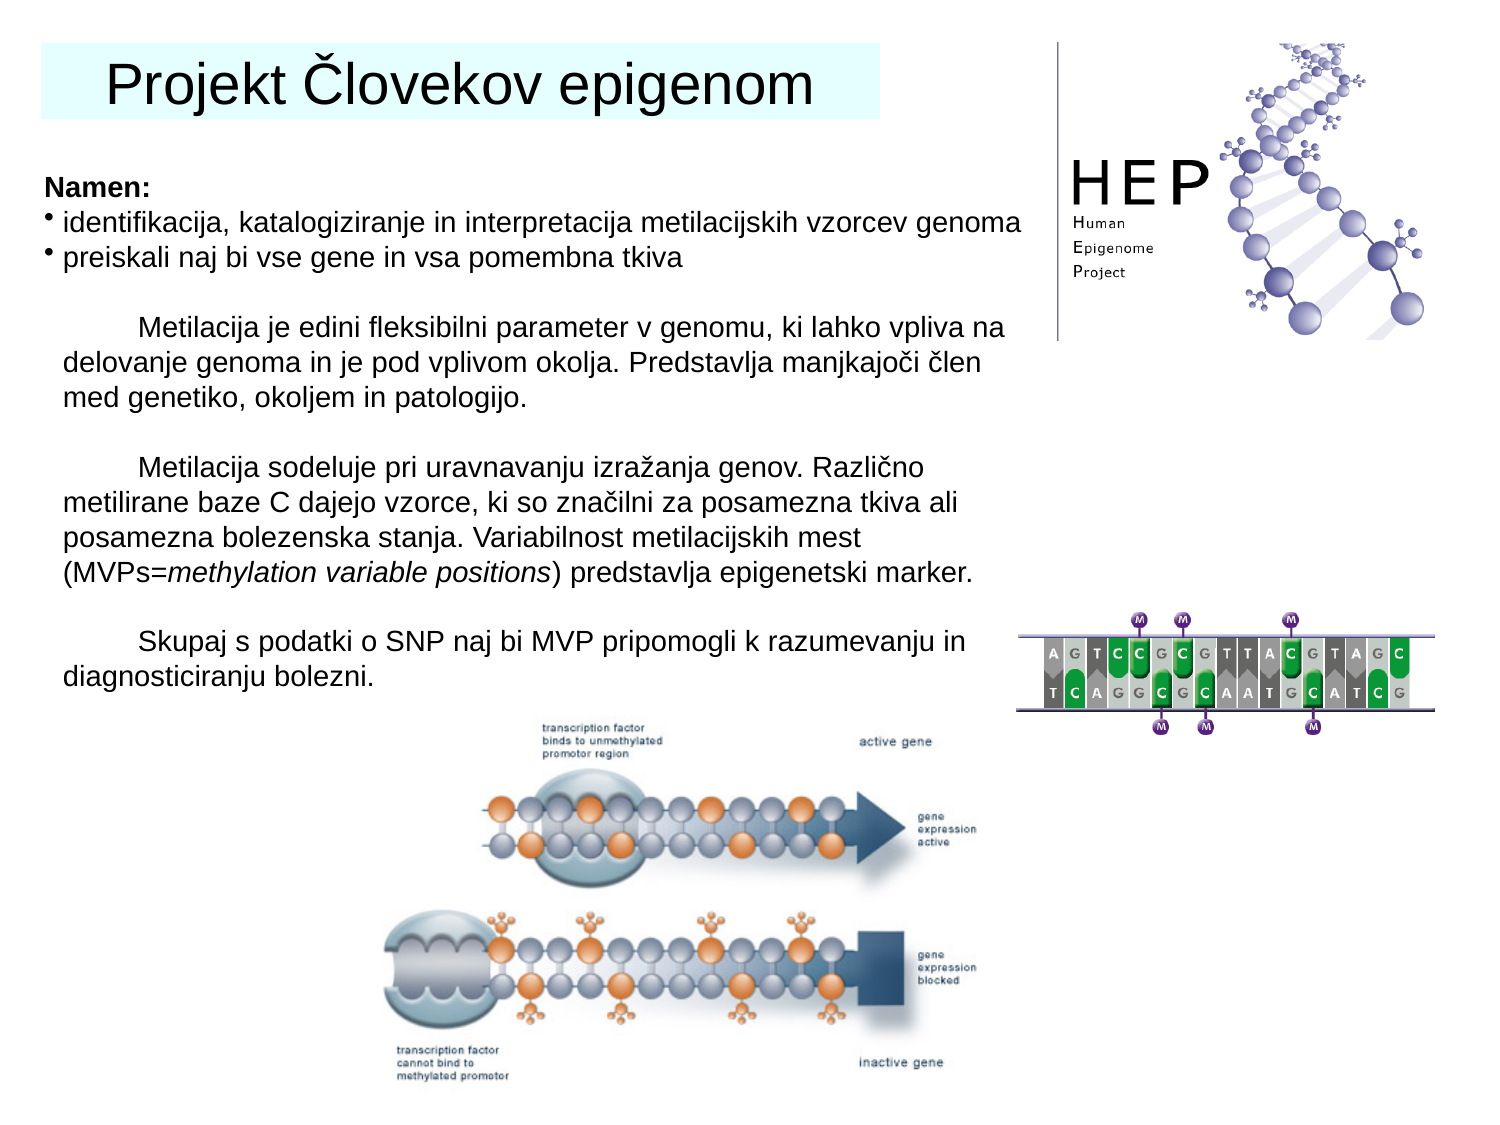

Projekt Človekov epigenom
Namen:
identifikacija, katalogiziranje in interpretacija metilacijskih vzorcev genoma
preiskali naj bi vse gene in vsa pomembna tkiva
	Metilacija je edini fleksibilni parameter v genomu, ki lahko vpliva na delovanje genoma in je pod vplivom okolja. Predstavlja manjkajoči člen med genetiko, okoljem in patologijo.
	Metilacija sodeluje pri uravnavanju izražanja genov. Različno metilirane baze C dajejo vzorce, ki so značilni za posamezna tkiva ali posamezna bolezenska stanja. Variabilnost metilacijskih mest (MVPs=methylation variable positions) predstavlja epigenetski marker.
	Skupaj s podatki o SNP naj bi MVP pripomogli k razumevanju in diagnosticiranju bolezni.